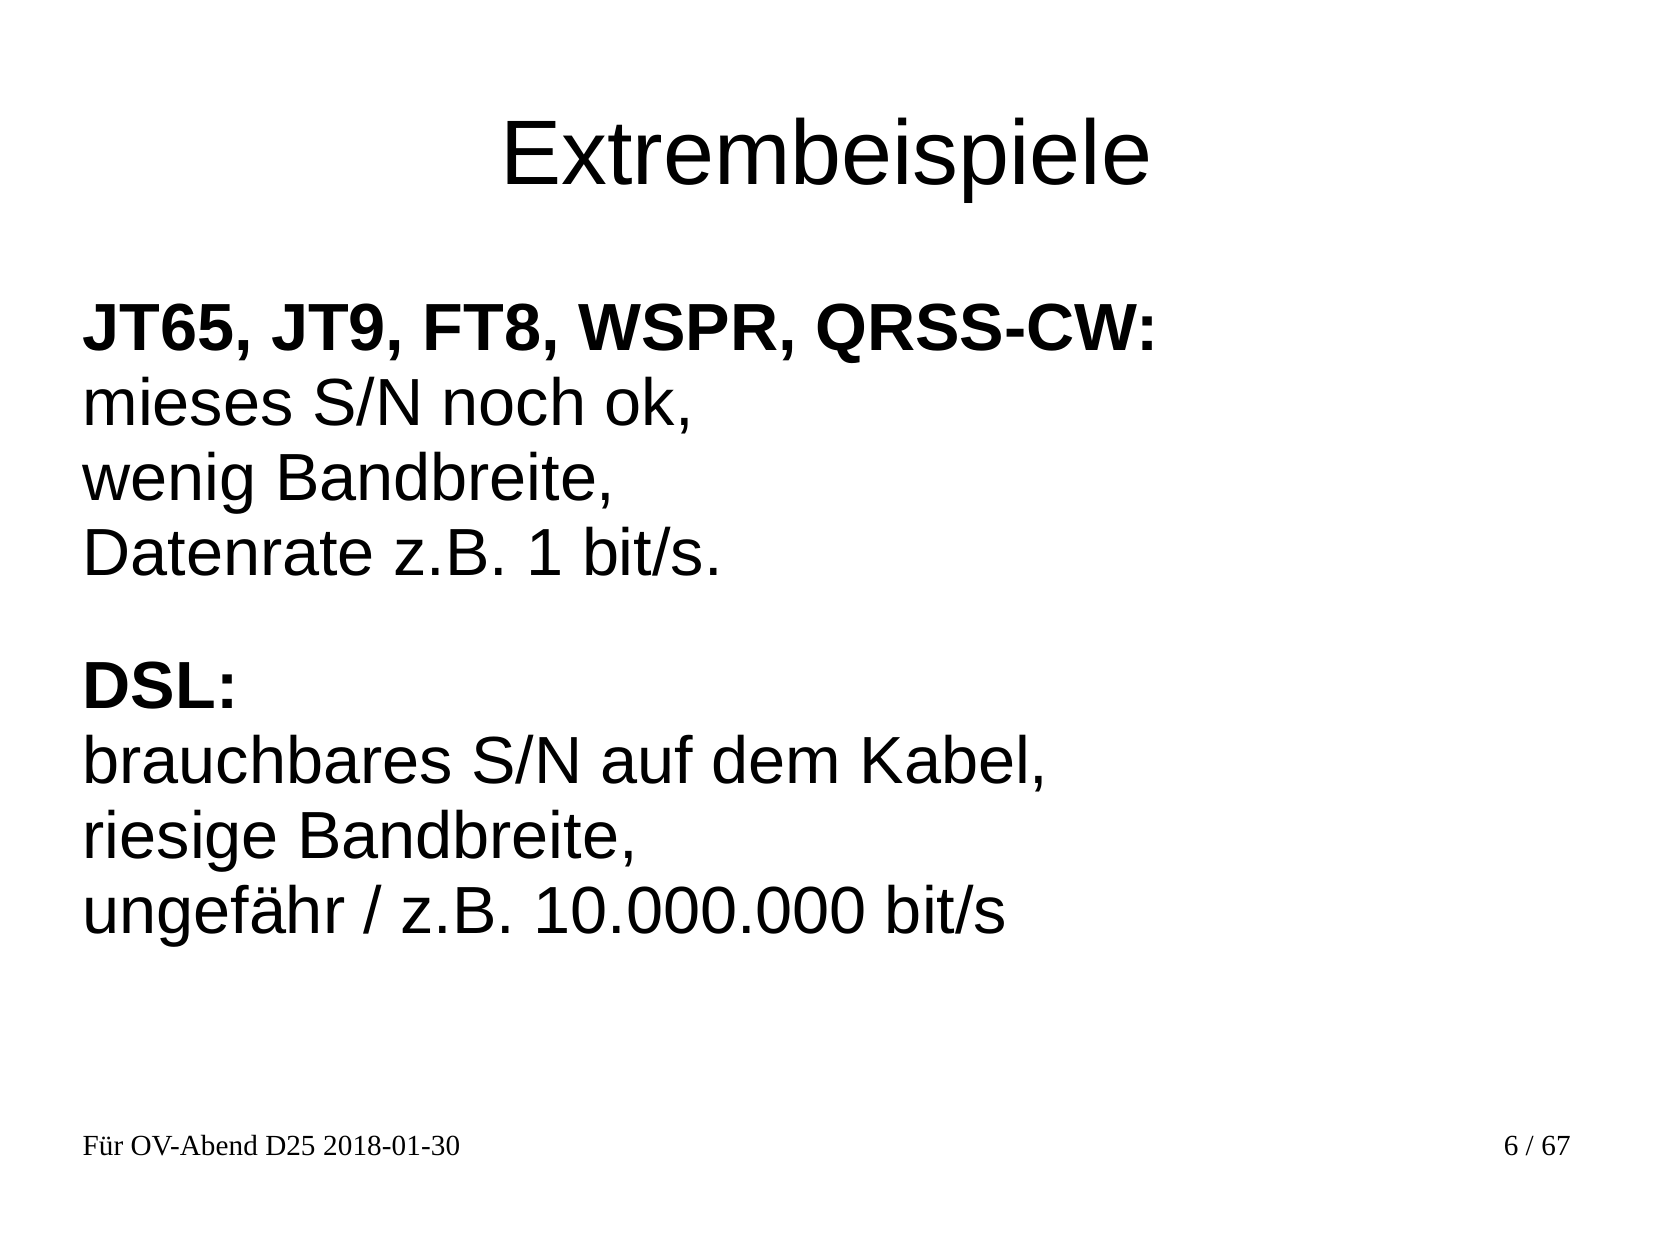

# Extrembeispiele
JT65, JT9, FT8, WSPR, QRSS-CW:
mieses S/N noch ok,
wenig Bandbreite,
Datenrate z.B. 1 bit/s.
DSL:
brauchbares S/N auf dem Kabel,
riesige Bandbreite,
ungefähr / z.B. 10.000.000 bit/s
6